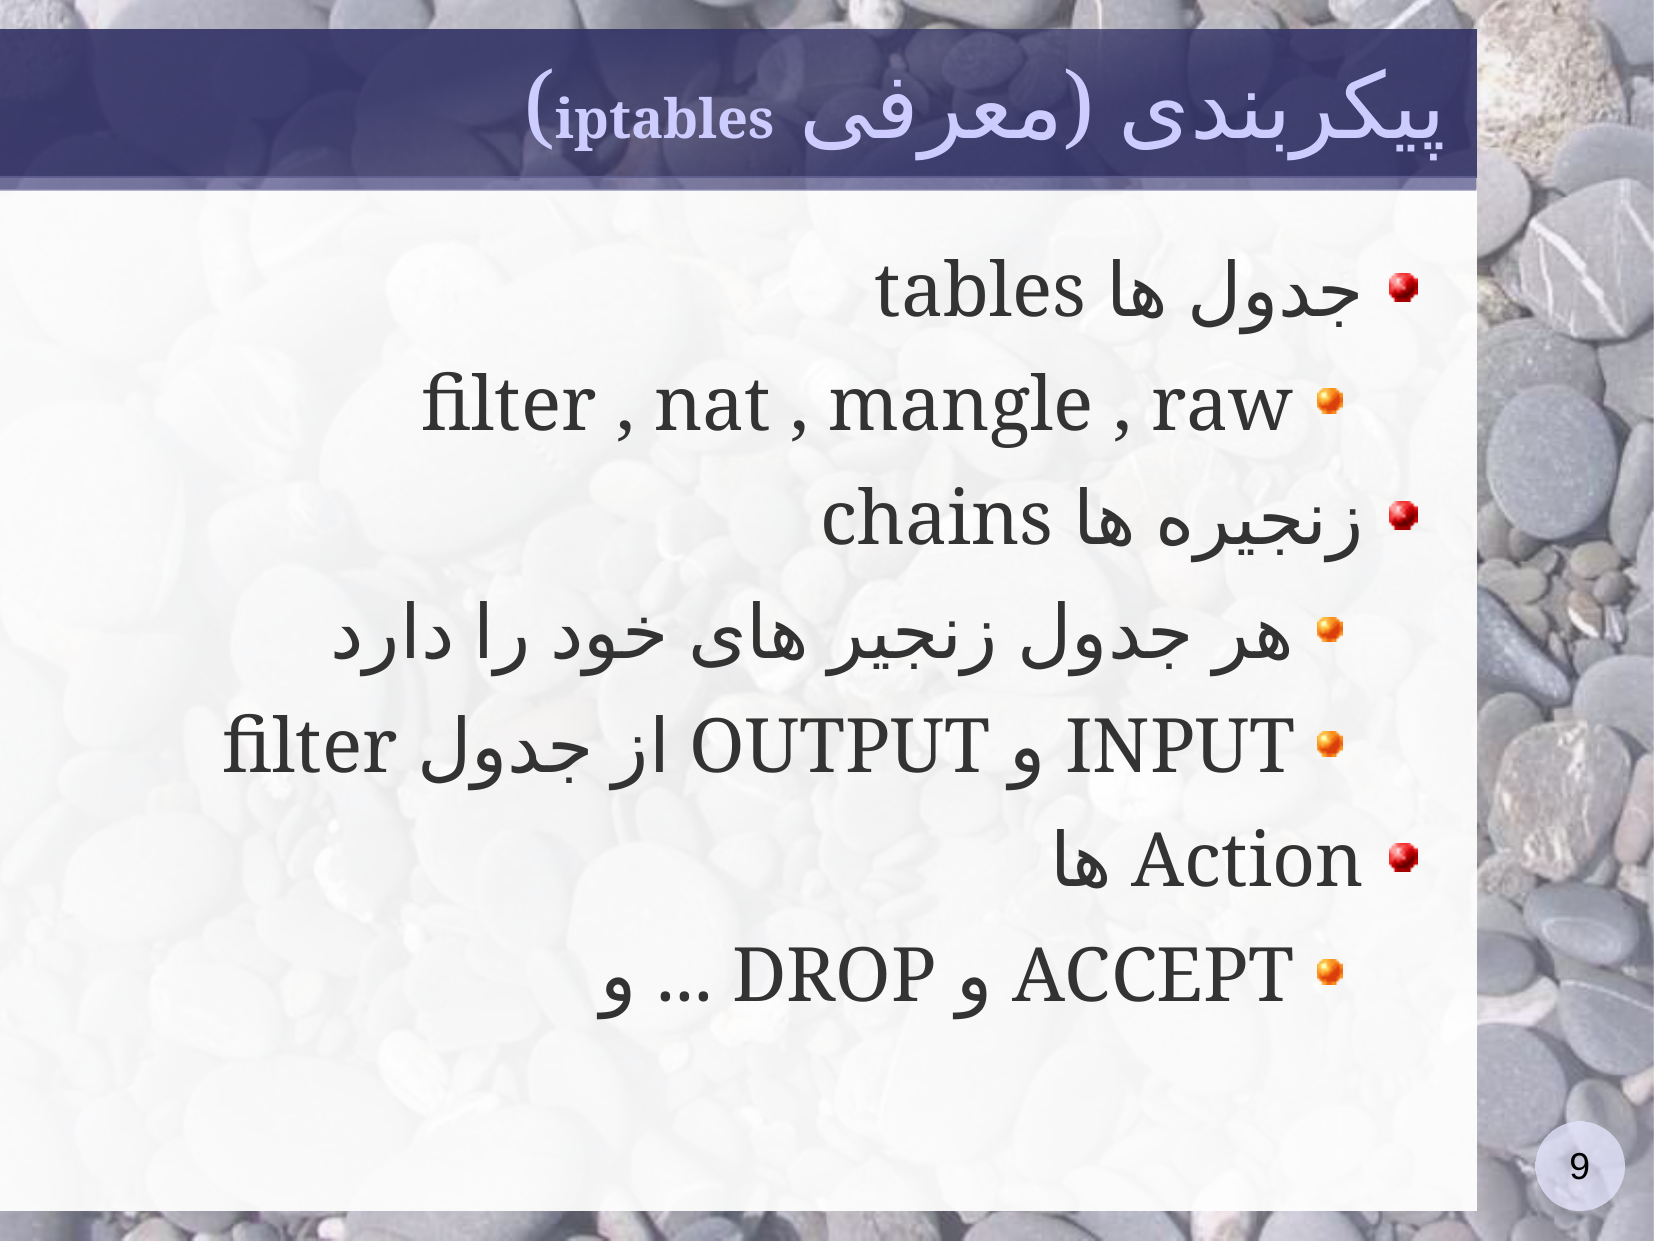

# پیکربندی (معرفی iptables)
جدول ها tables
filter , nat , mangle , raw
زنجیره ها chains
هر جدول زنجیر های خود را دارد
INPUT و OUTPUT از جدول filter
Action ها
ACCEPT و DROP ... و